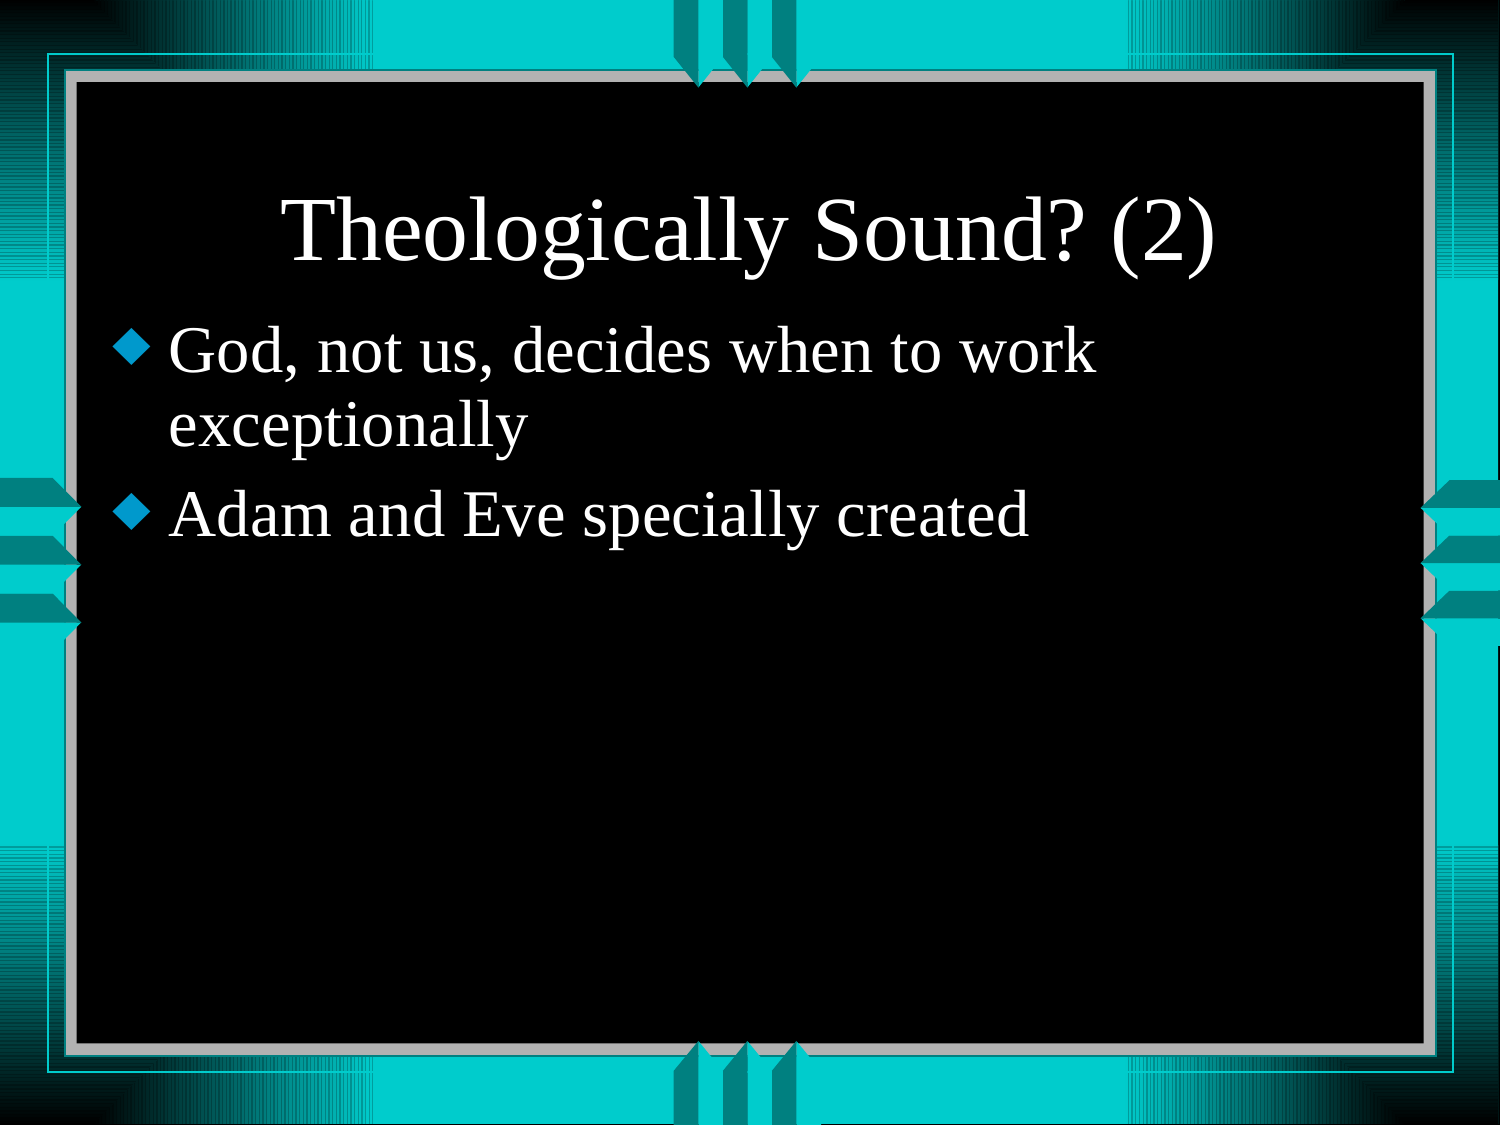

# Theologically Sound? (2)
God, not us, decides when to work exceptionally
Adam and Eve specially created